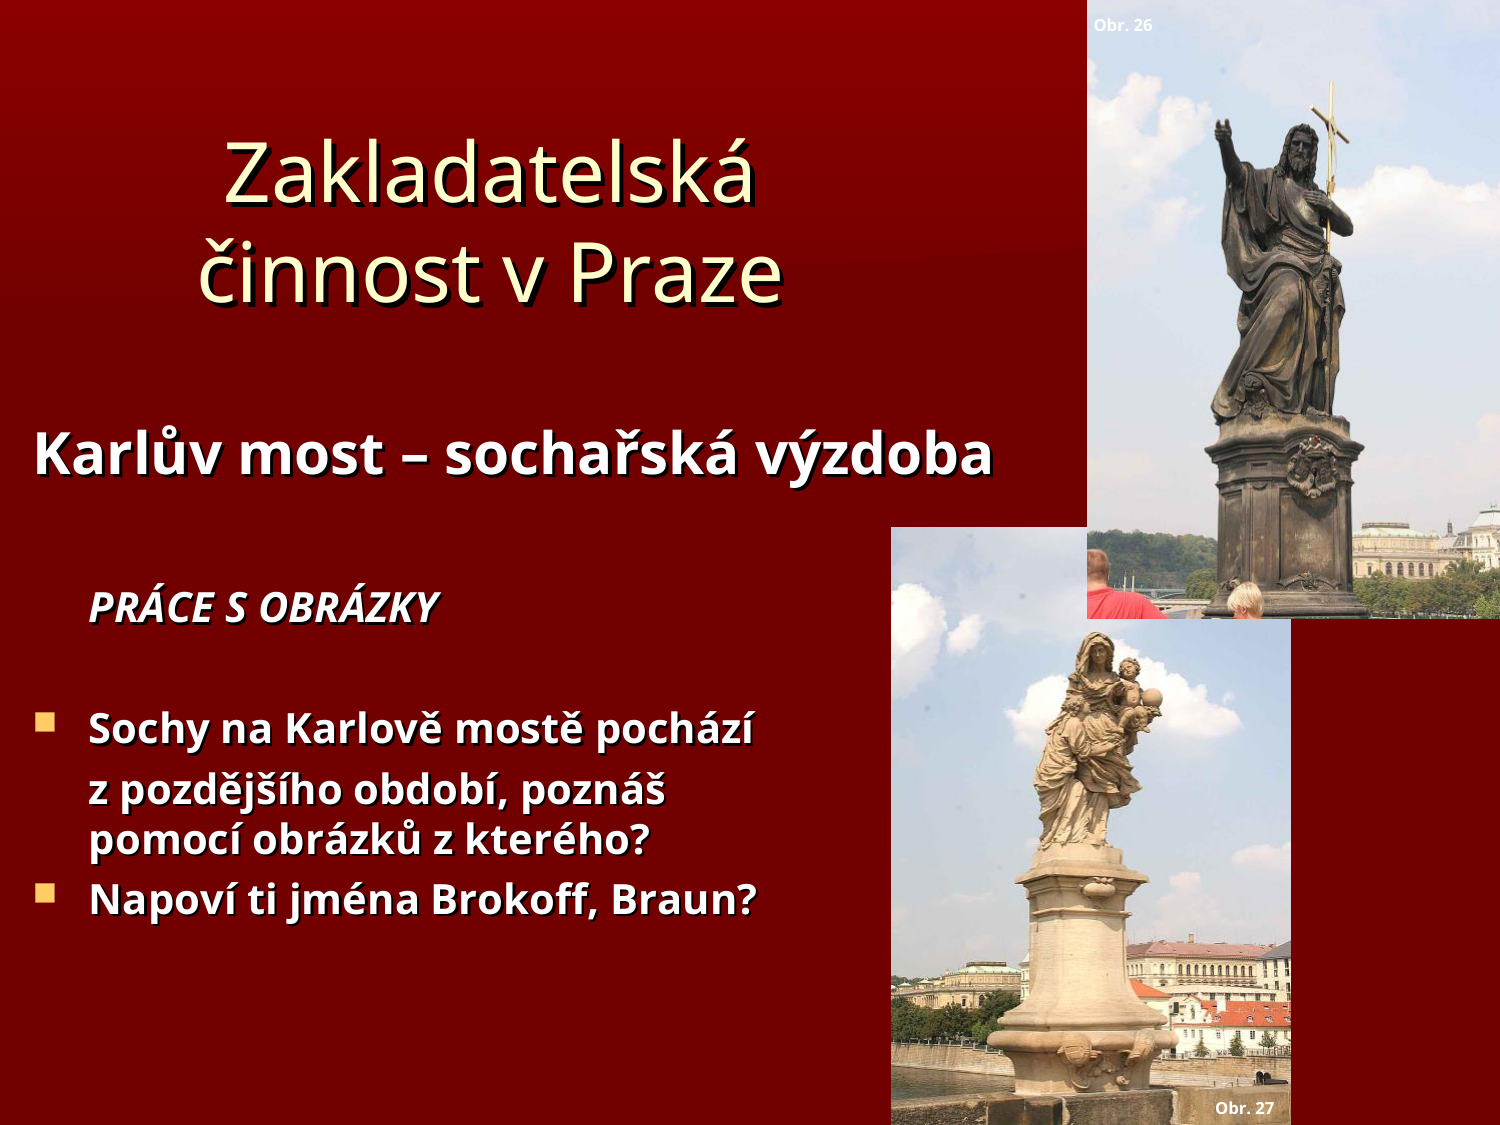

Obr. 26
# Zakladatelská činnost v Praze
Karlův most – sochařská výzdoba
	PRÁCE S OBRÁZKY
Sochy na Karlově mostě pochází
	z pozdějšího období, poznáš s pomocí obrázků z kterého?
Napoví ti jména Brokoff, Braun?
Obr. 27